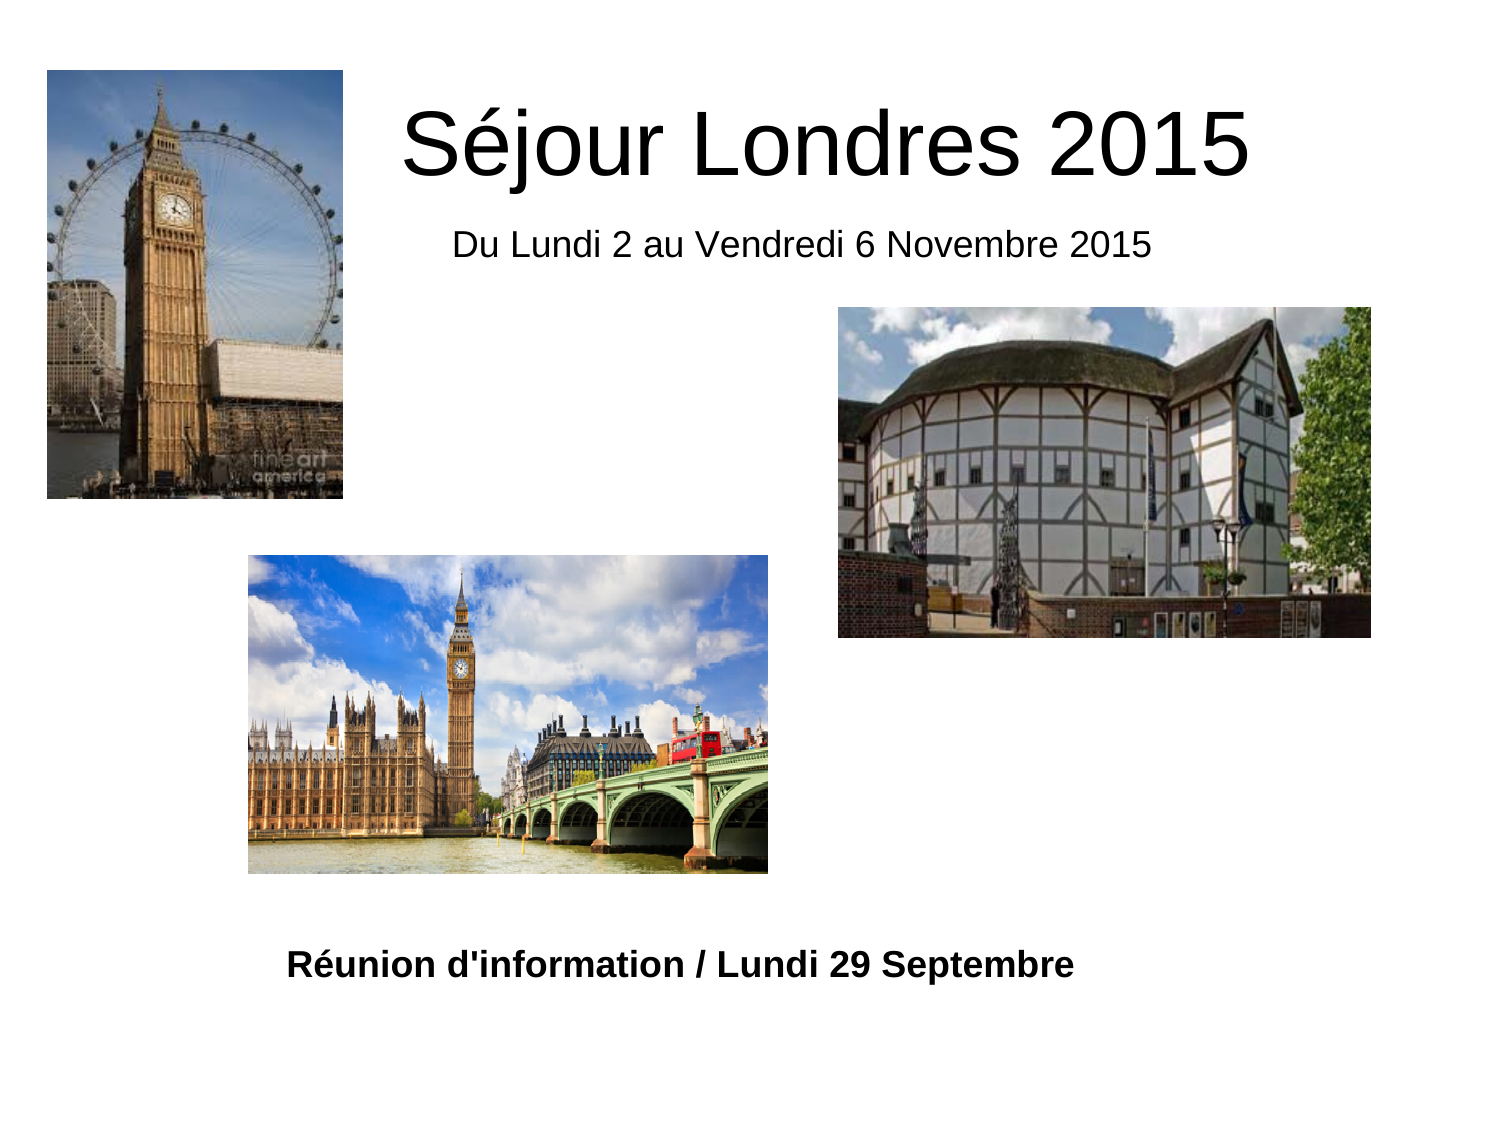

# Séjour Londres 2015
Du Lundi 2 au Vendredi 6 Novembre 2015
Réunion d'information / Lundi 29 Septembre